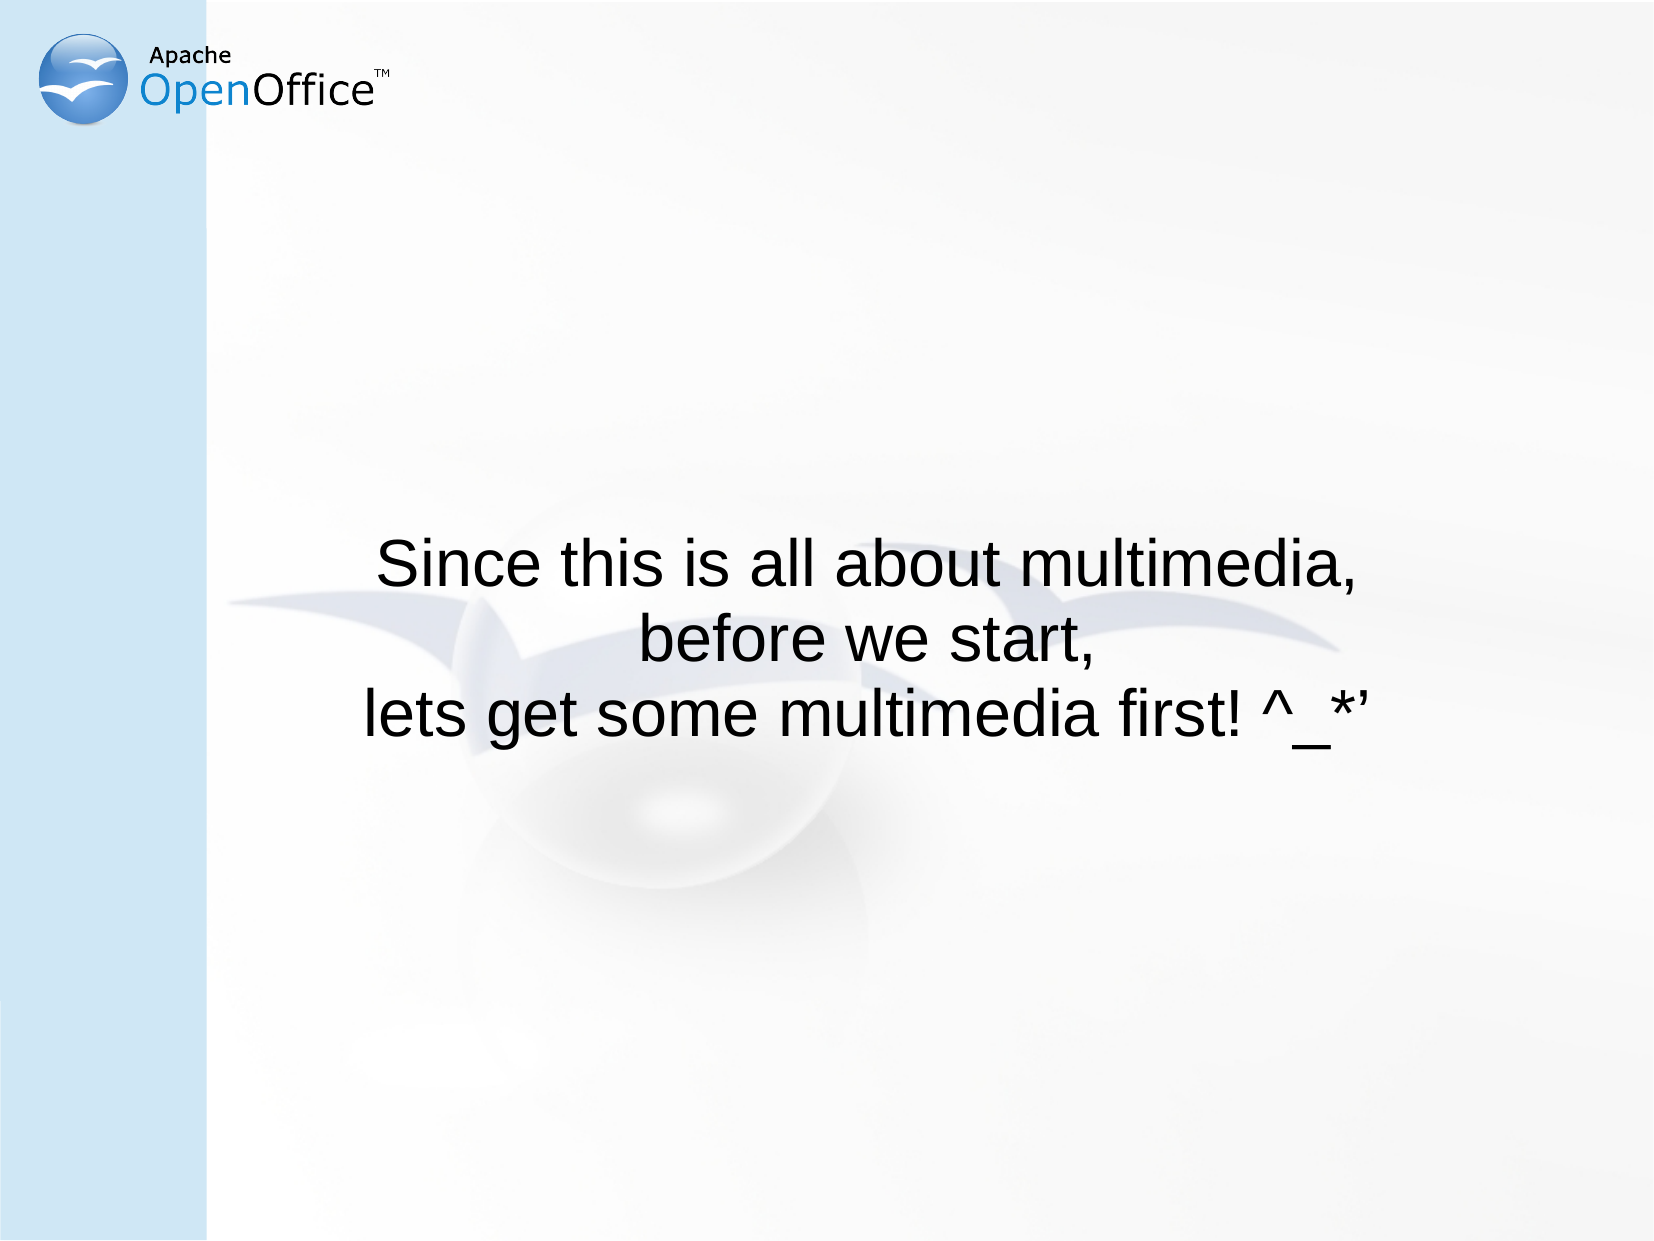

# Since this is all about multimedia,
before we start,
lets get some multimedia first! ^_*’